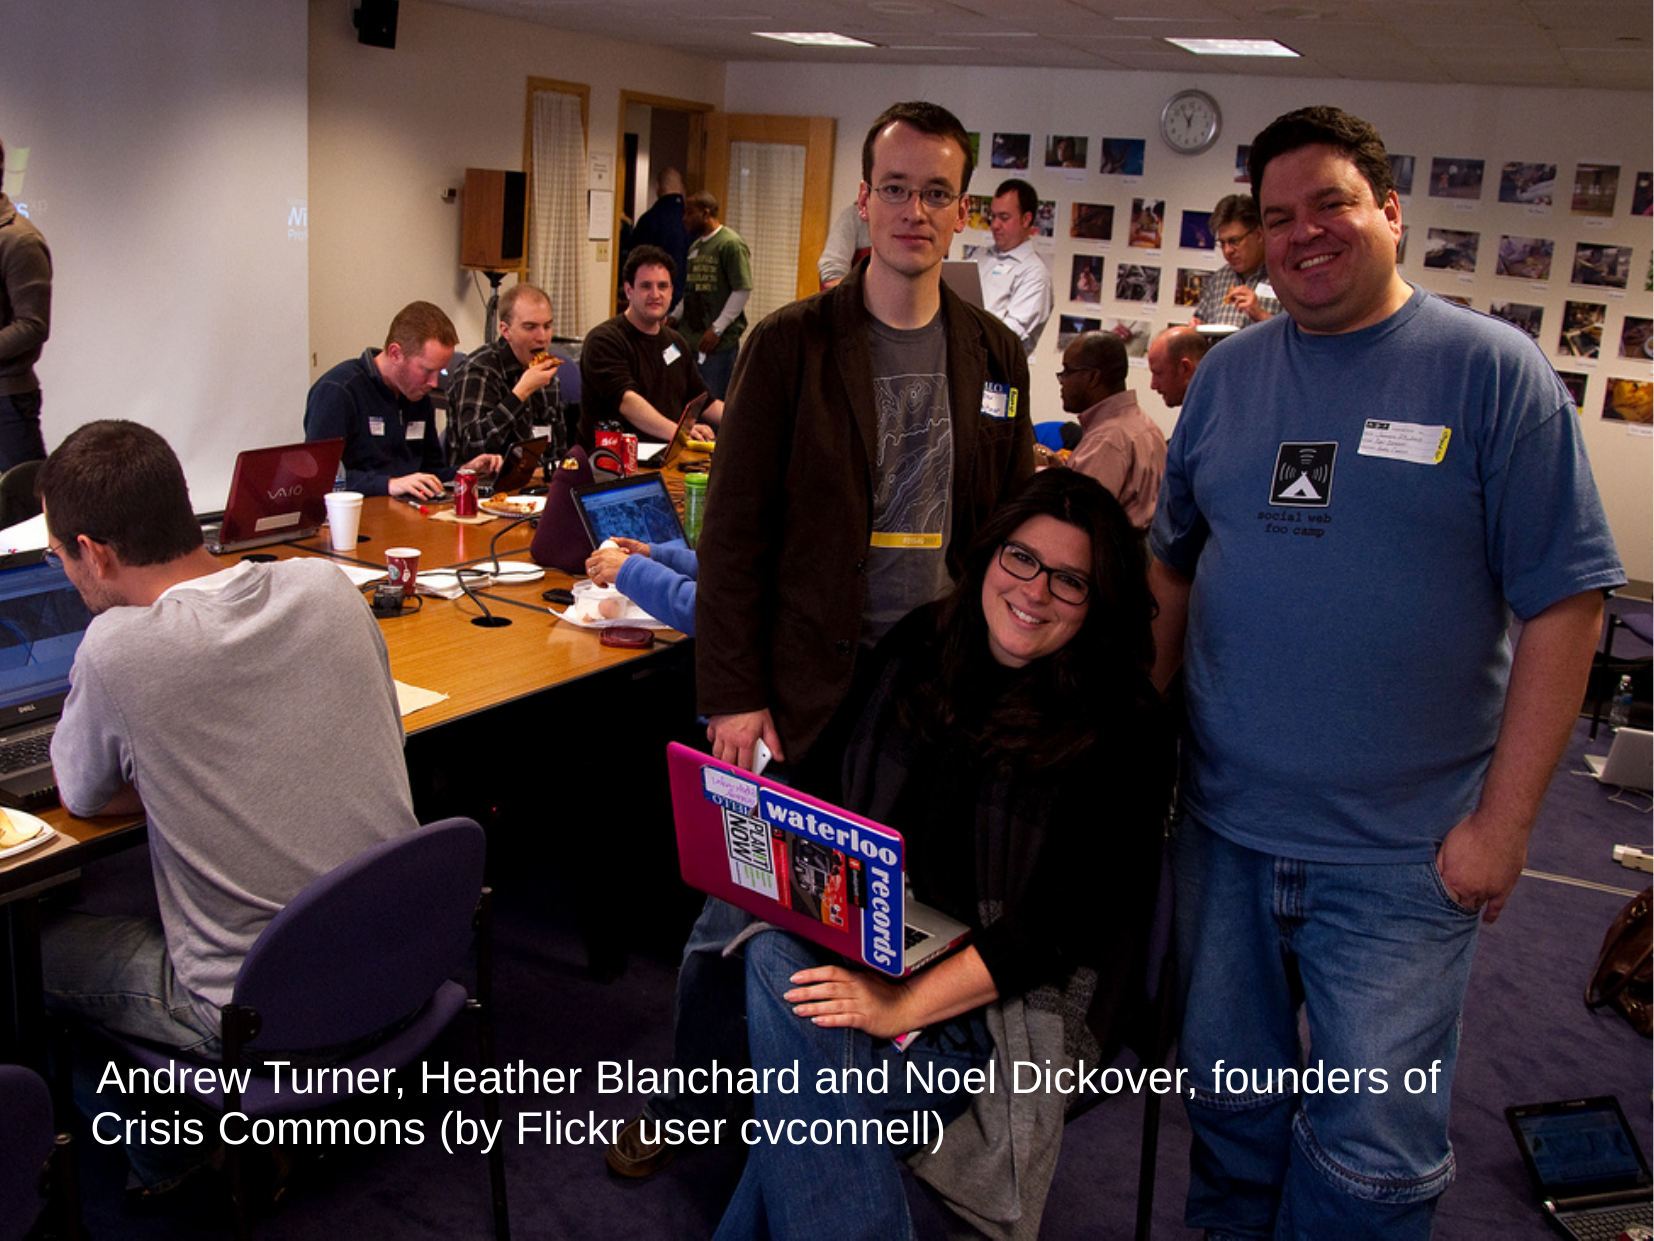

# Introduce Red Hat
CrisisCommons
Andrew Turner, Heather Blanchard and Noel Dickover, founders of Crisis Commons (by Flickr user cvconnell)